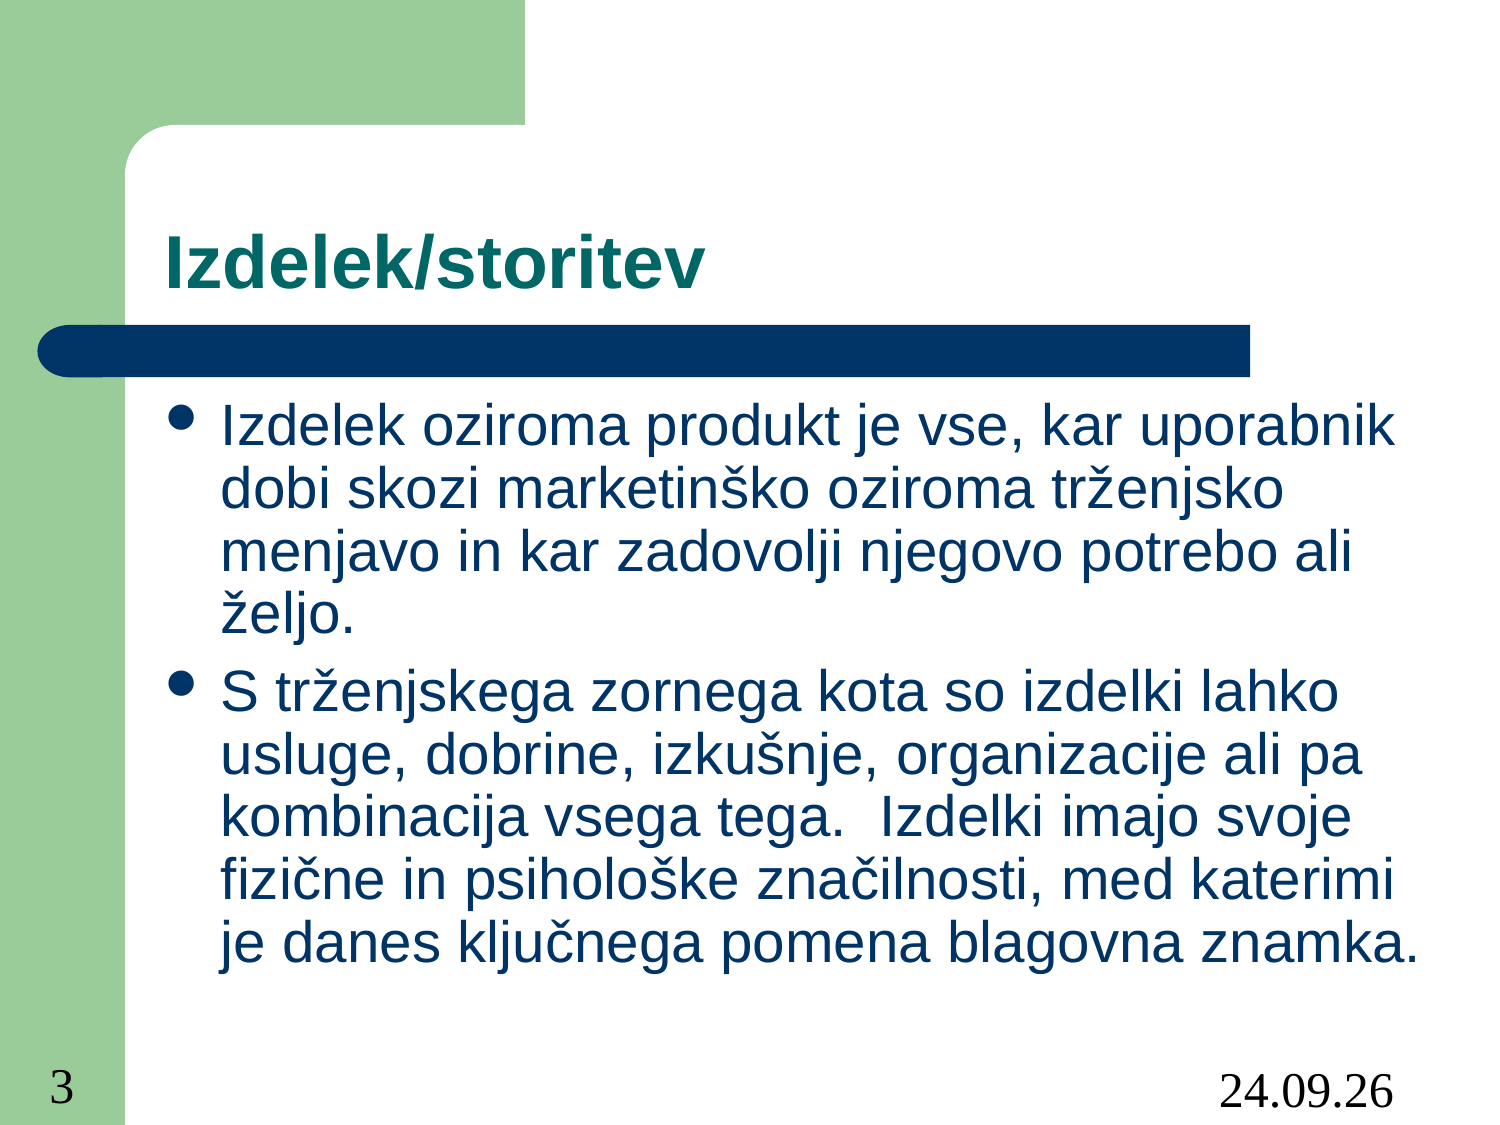

# Izdelek/storitev
Izdelek oziroma produkt je vse, kar uporabnik dobi skozi marketinško oziroma trženjsko menjavo in kar zadovolji njegovo potrebo ali željo.
S trženjskega zornega kota so izdelki lahko usluge, dobrine, izkušnje, organizacije ali pa kombinacija vsega tega. Izdelki imajo svoje fizične in psihološke značilnosti, med katerimi je danes ključnega pomena blagovna znamka.
3